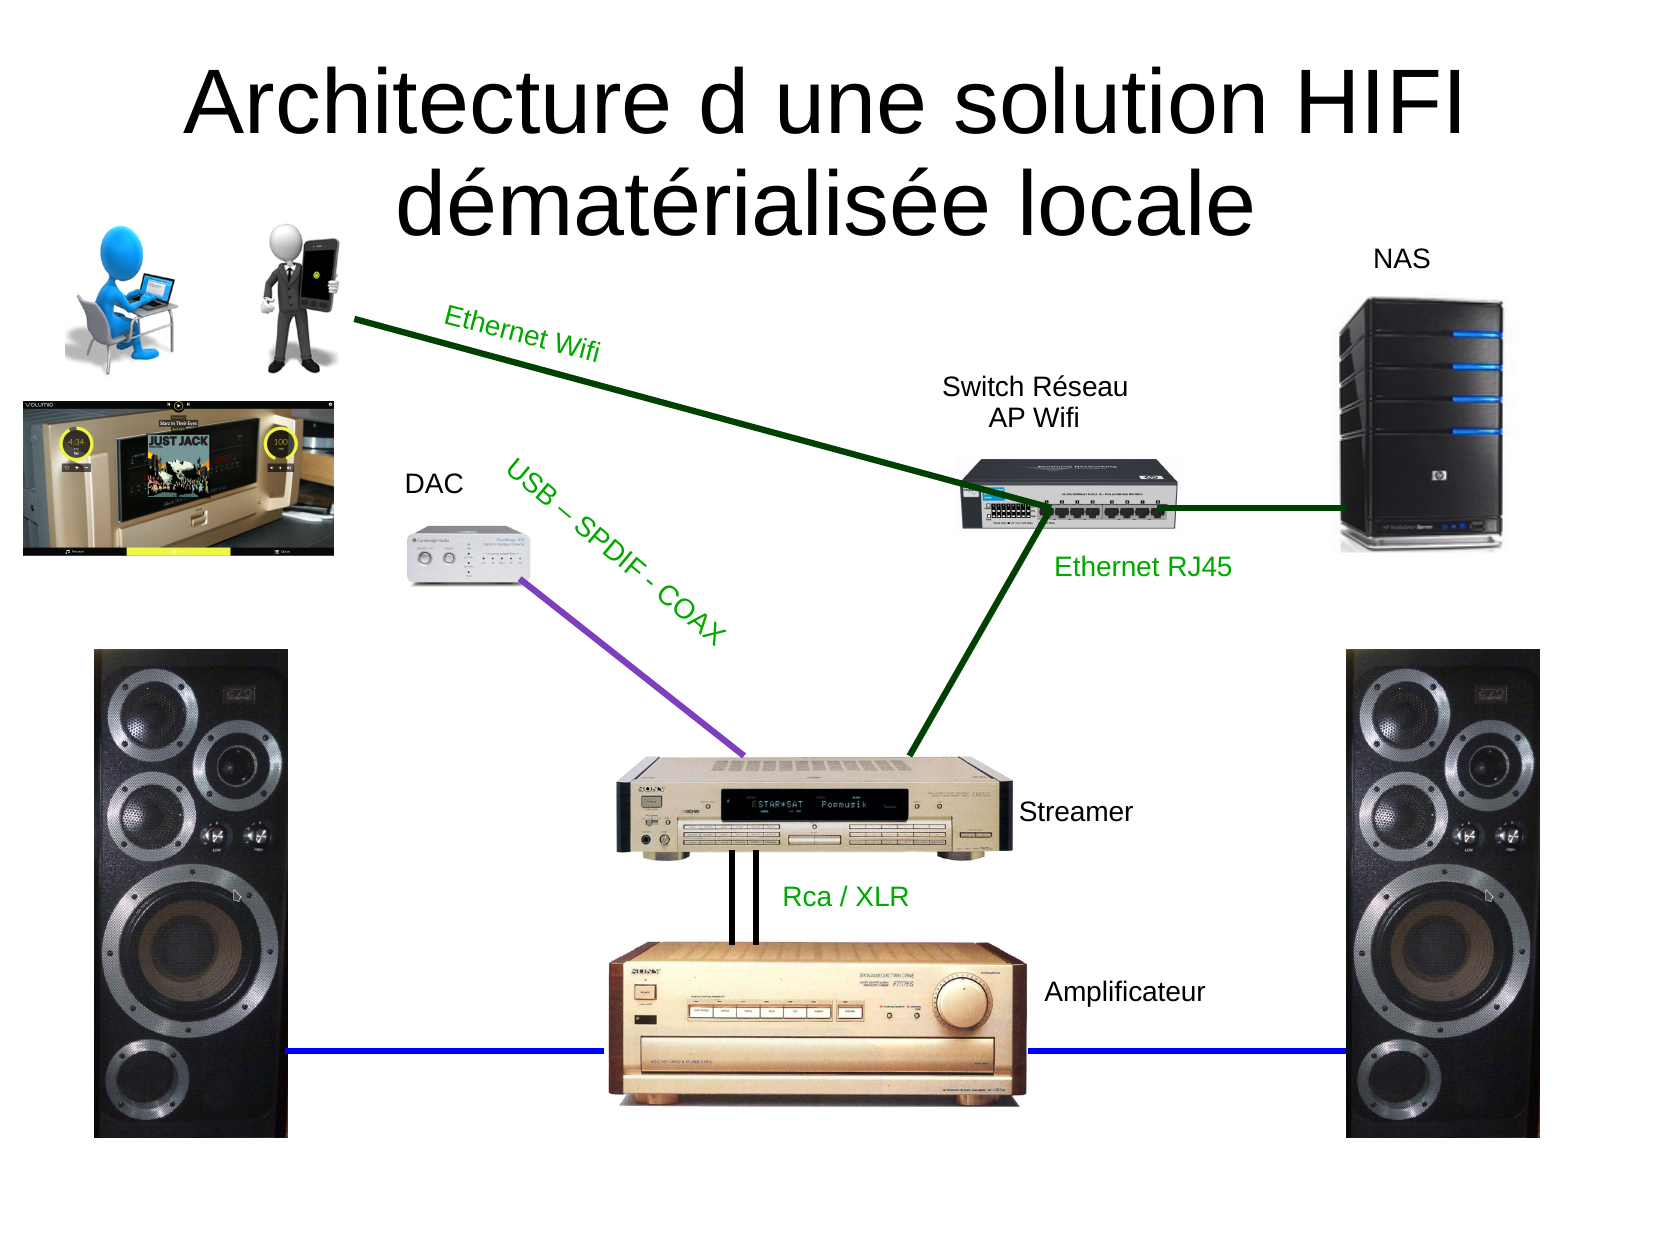

# Architecture d une solution HIFI dématérialisée locale
NAS
Ethernet Wifi
Switch Réseau
 AP Wifi
DAC
Ethernet RJ45
USB – SPDIF - COAX
Streamer
Rca / XLR
Amplificateur